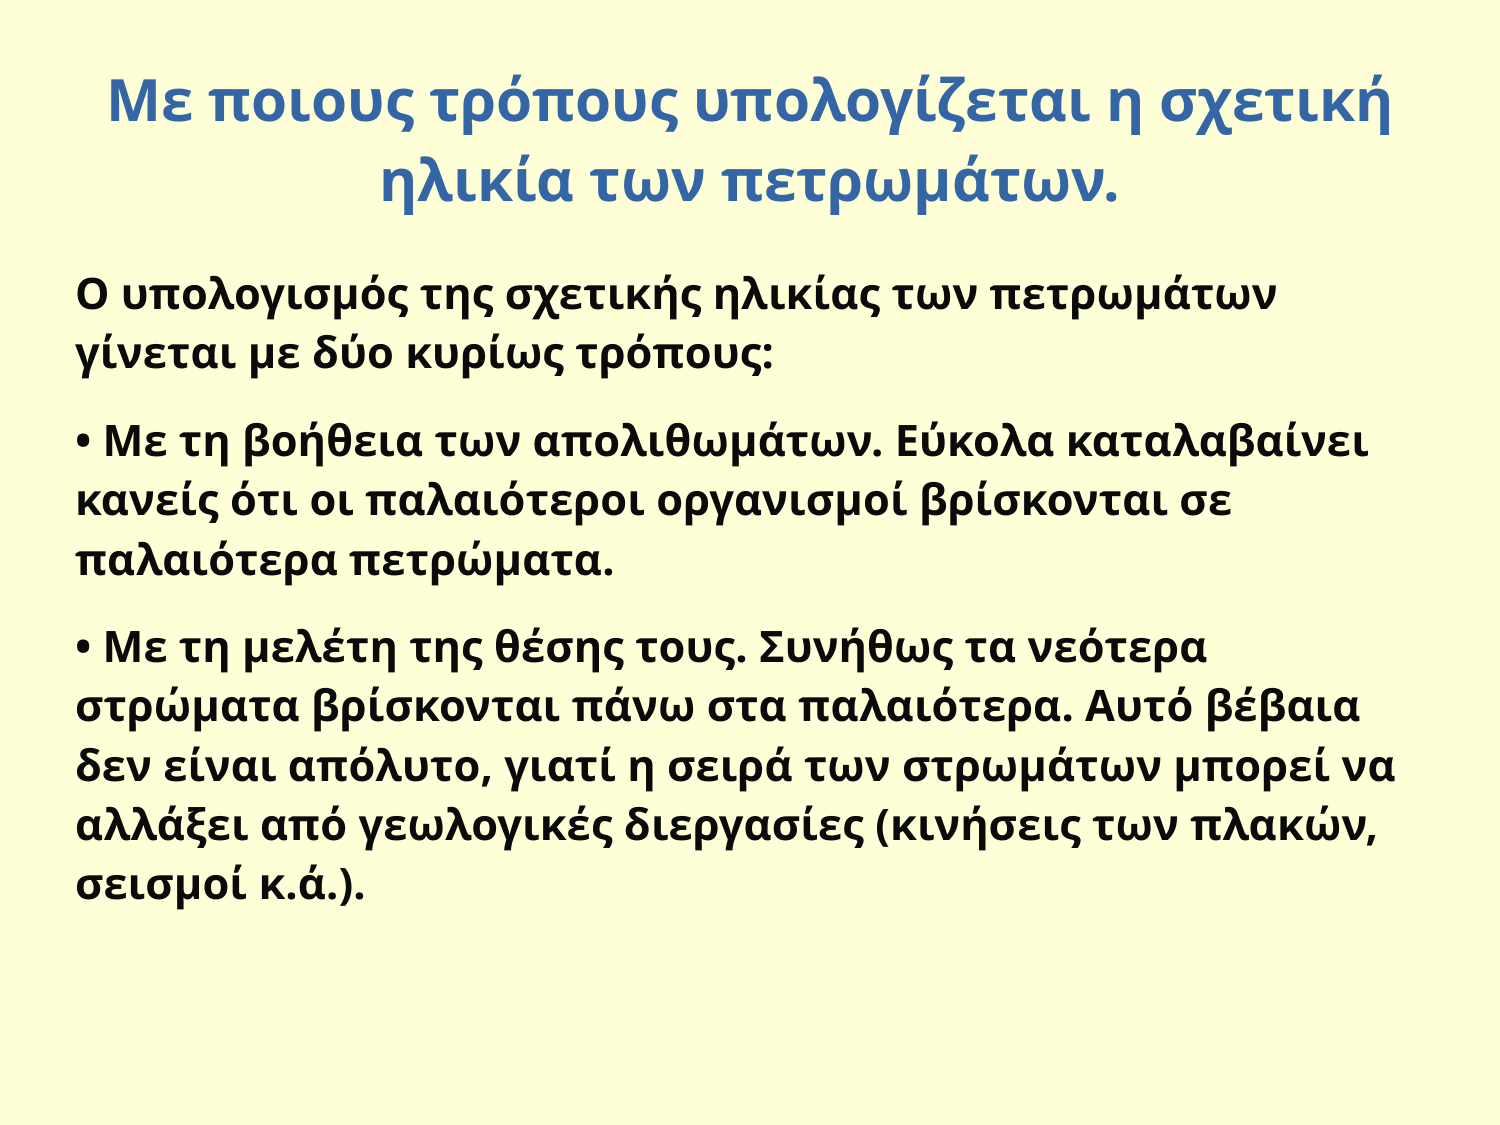

# Με ποιους τρόπους υπολογίζεται η σχετική ηλικία των πετρωμάτων.
Ο υπολογισμός της σχετικής ηλικίας των πετρωμάτων γίνεται με δύο κυρίως τρόπους:
• Με τη βοήθεια των απολιθωμάτων. Εύκολα καταλαβαίνει κανείς ότι οι παλαιότεροι οργανισμοί βρίσκονται σε παλαιότερα πετρώματα.
• Με τη μελέτη της θέσης τους. Συνήθως τα νεότερα στρώματα βρίσκονται πάνω στα παλαιότερα. Αυτό βέβαια δεν είναι απόλυτο, γιατί η σειρά των στρωμάτων μπορεί να αλλάξει από γεωλογικές διεργασίες (κινήσεις των πλακών, σεισμοί κ.ά.).